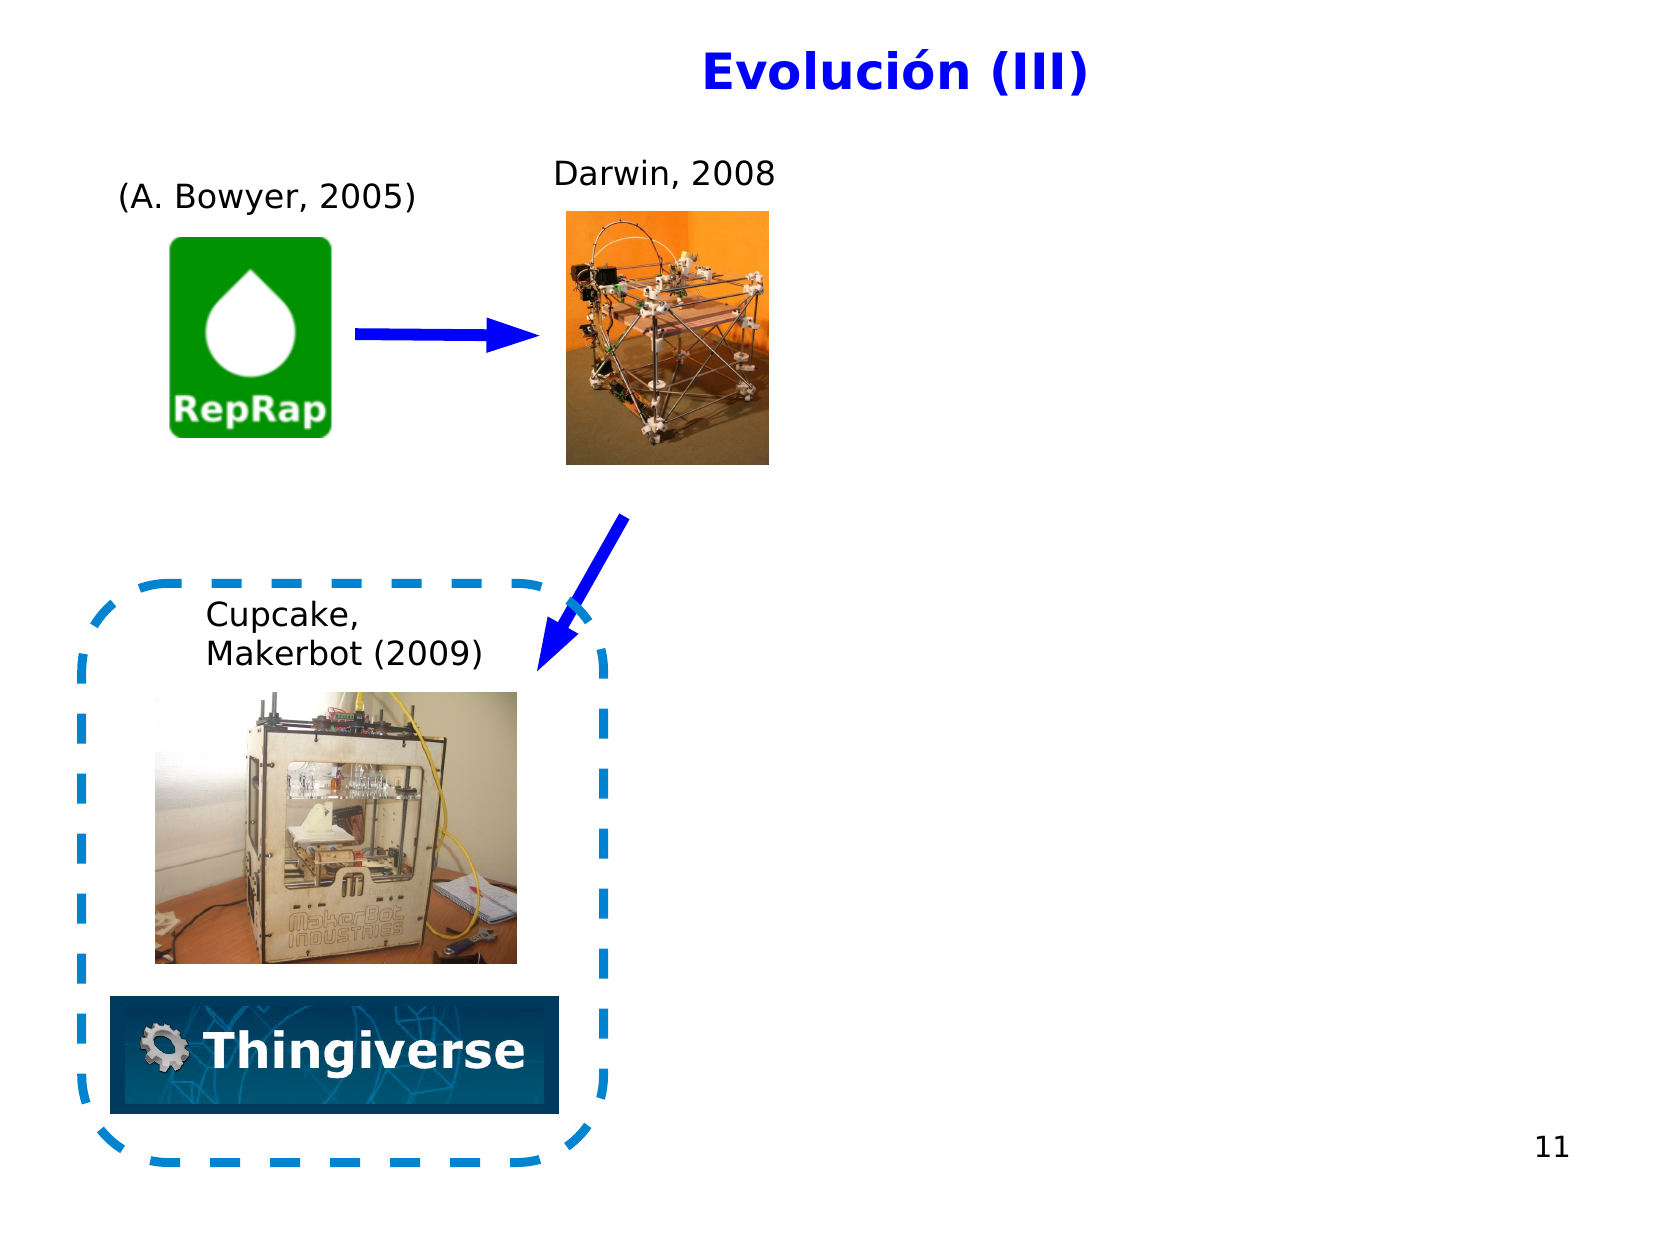

Evolución (III)
Darwin, 2008
 (A. Bowyer, 2005)
Cupcake, Makerbot (2009)
11